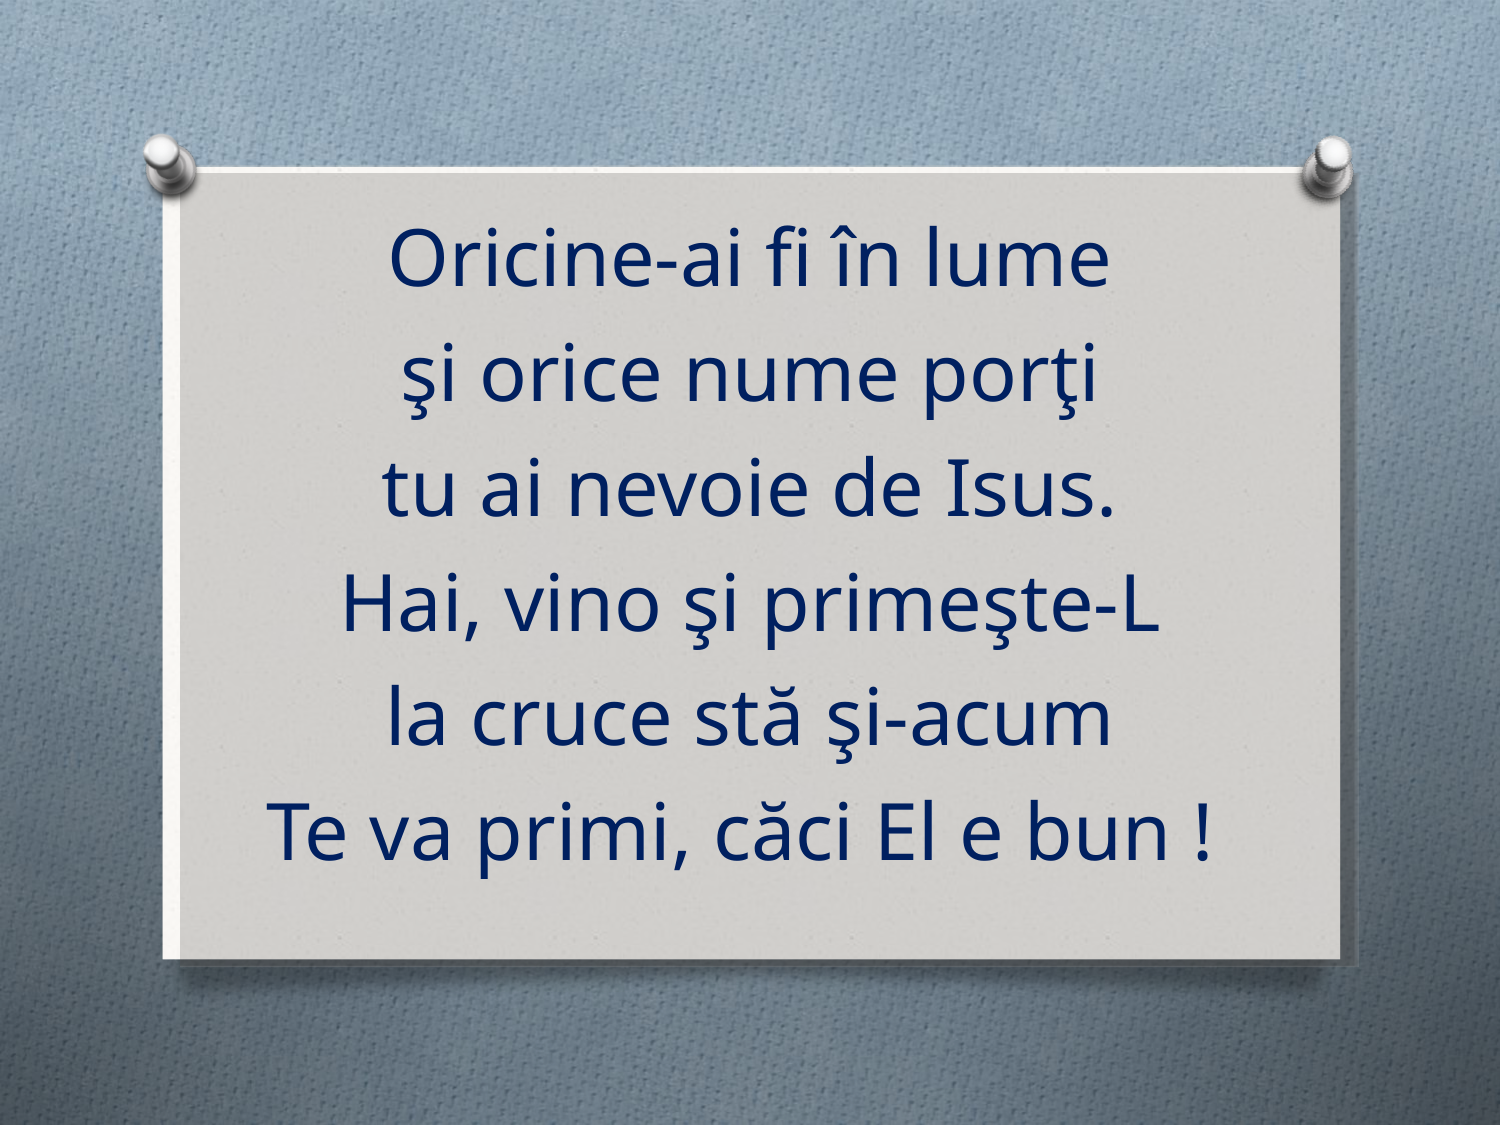

Oricine-ai fi în lume
şi orice nume porţi
tu ai nevoie de Isus.
Hai, vino şi primeşte-L
la cruce stă şi-acum
Te va primi, căci El e bun !